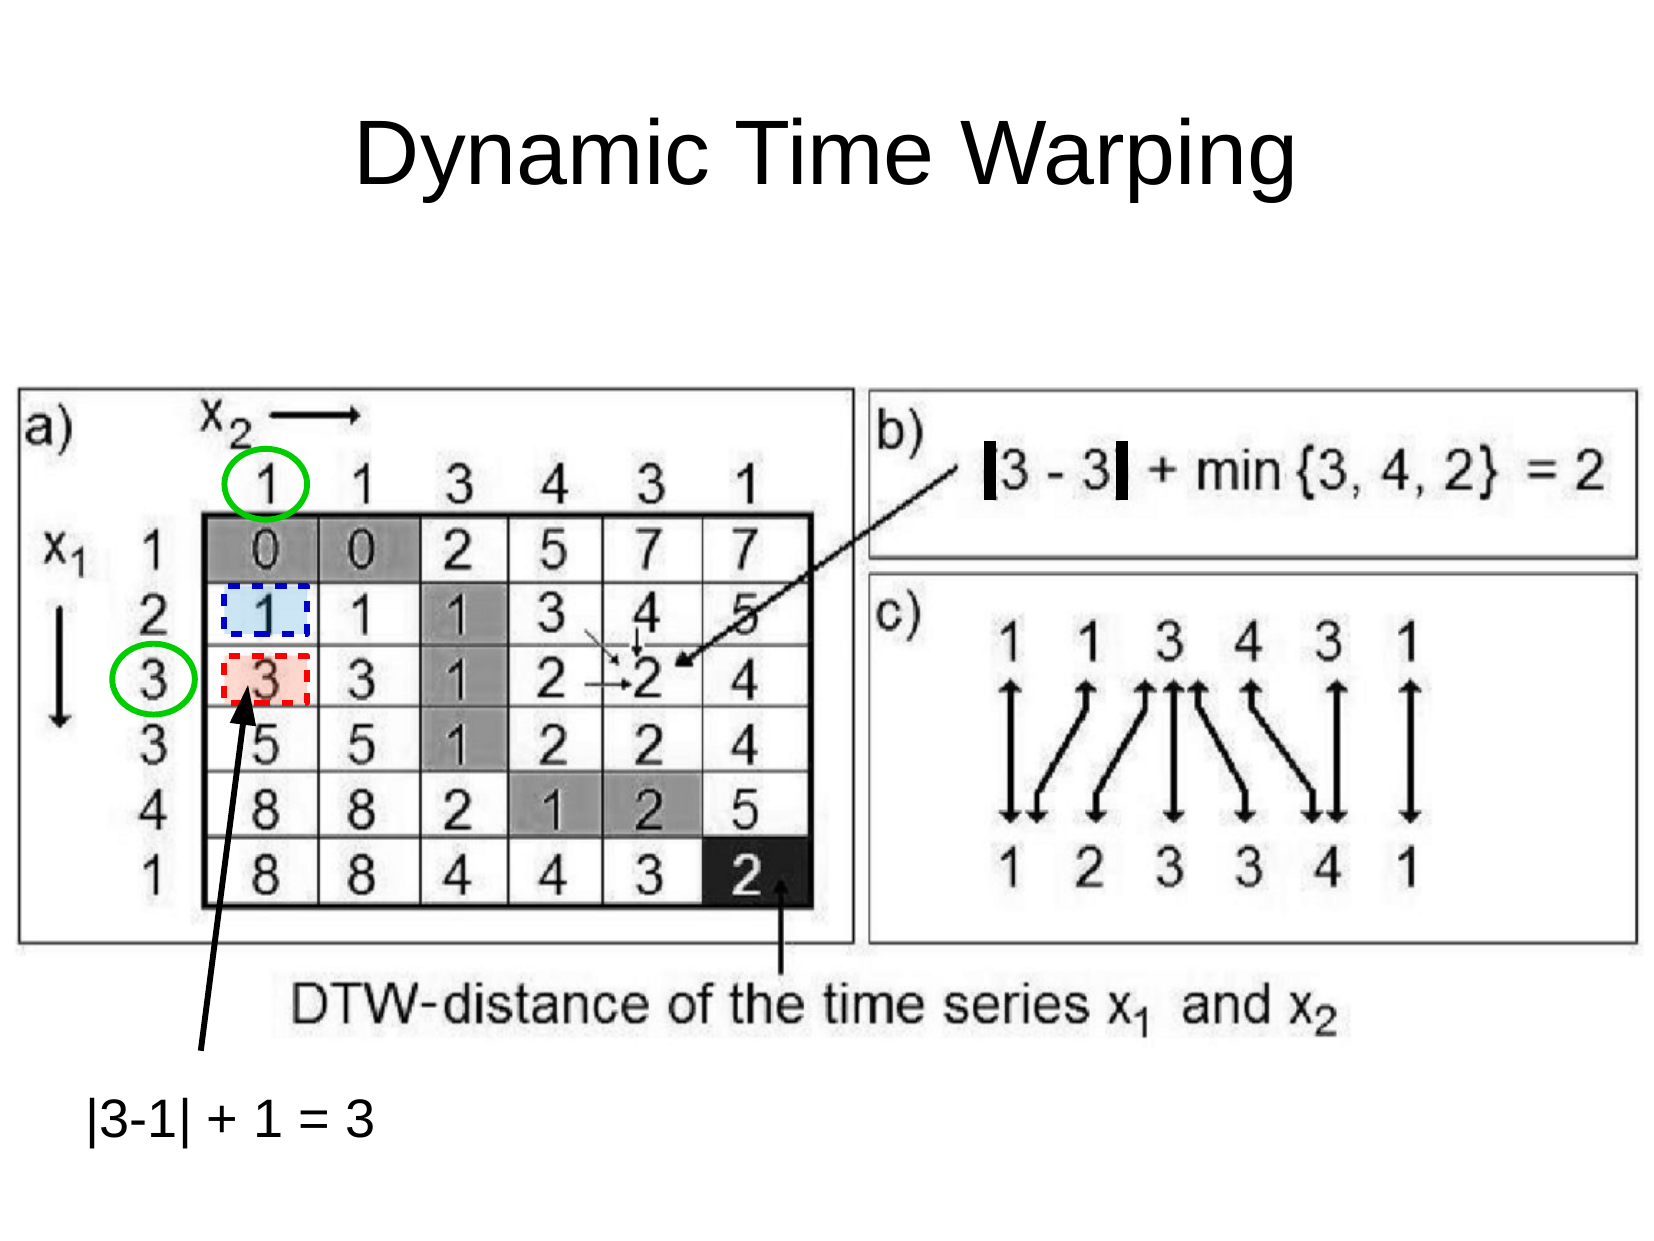

# Dynamic Time Warping
|3-1| + 1 = 3